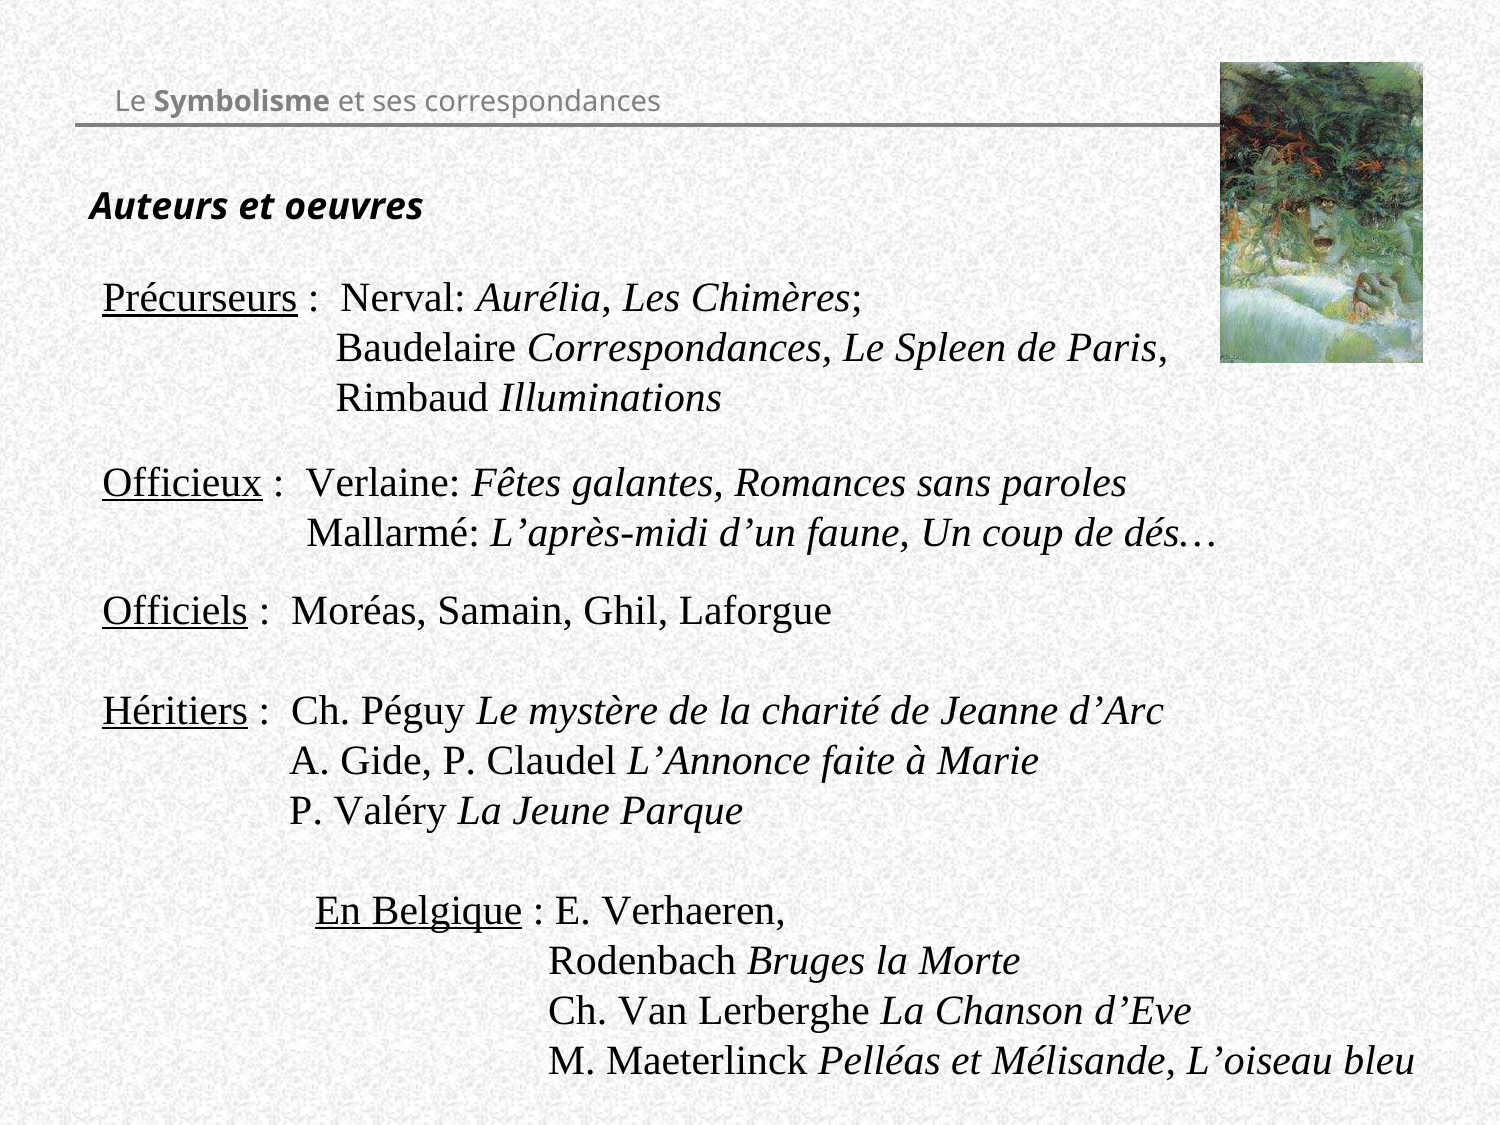

Le Symbolisme et ses correspondances
Auteurs et oeuvres
Précurseurs : Nerval: Aurélia, Les Chimères;
Baudelaire Correspondances, Le Spleen de Paris, Rimbaud Illuminations
Officieux : Verlaine: Fêtes galantes, Romances sans paroles
Mallarmé: L’après-midi d’un faune, Un coup de dés…
Officiels : Moréas, Samain, Ghil, Laforgue
Héritiers : Ch. Péguy Le mystère de la charité de Jeanne d’Arc
A. Gide, P. Claudel L’Annonce faite à Marie
P. Valéry La Jeune Parque
En Belgique : E. Verhaeren,
Rodenbach Bruges la Morte
Ch. Van Lerberghe La Chanson d’Eve
M. Maeterlinck Pelléas et Mélisande, L’oiseau bleu